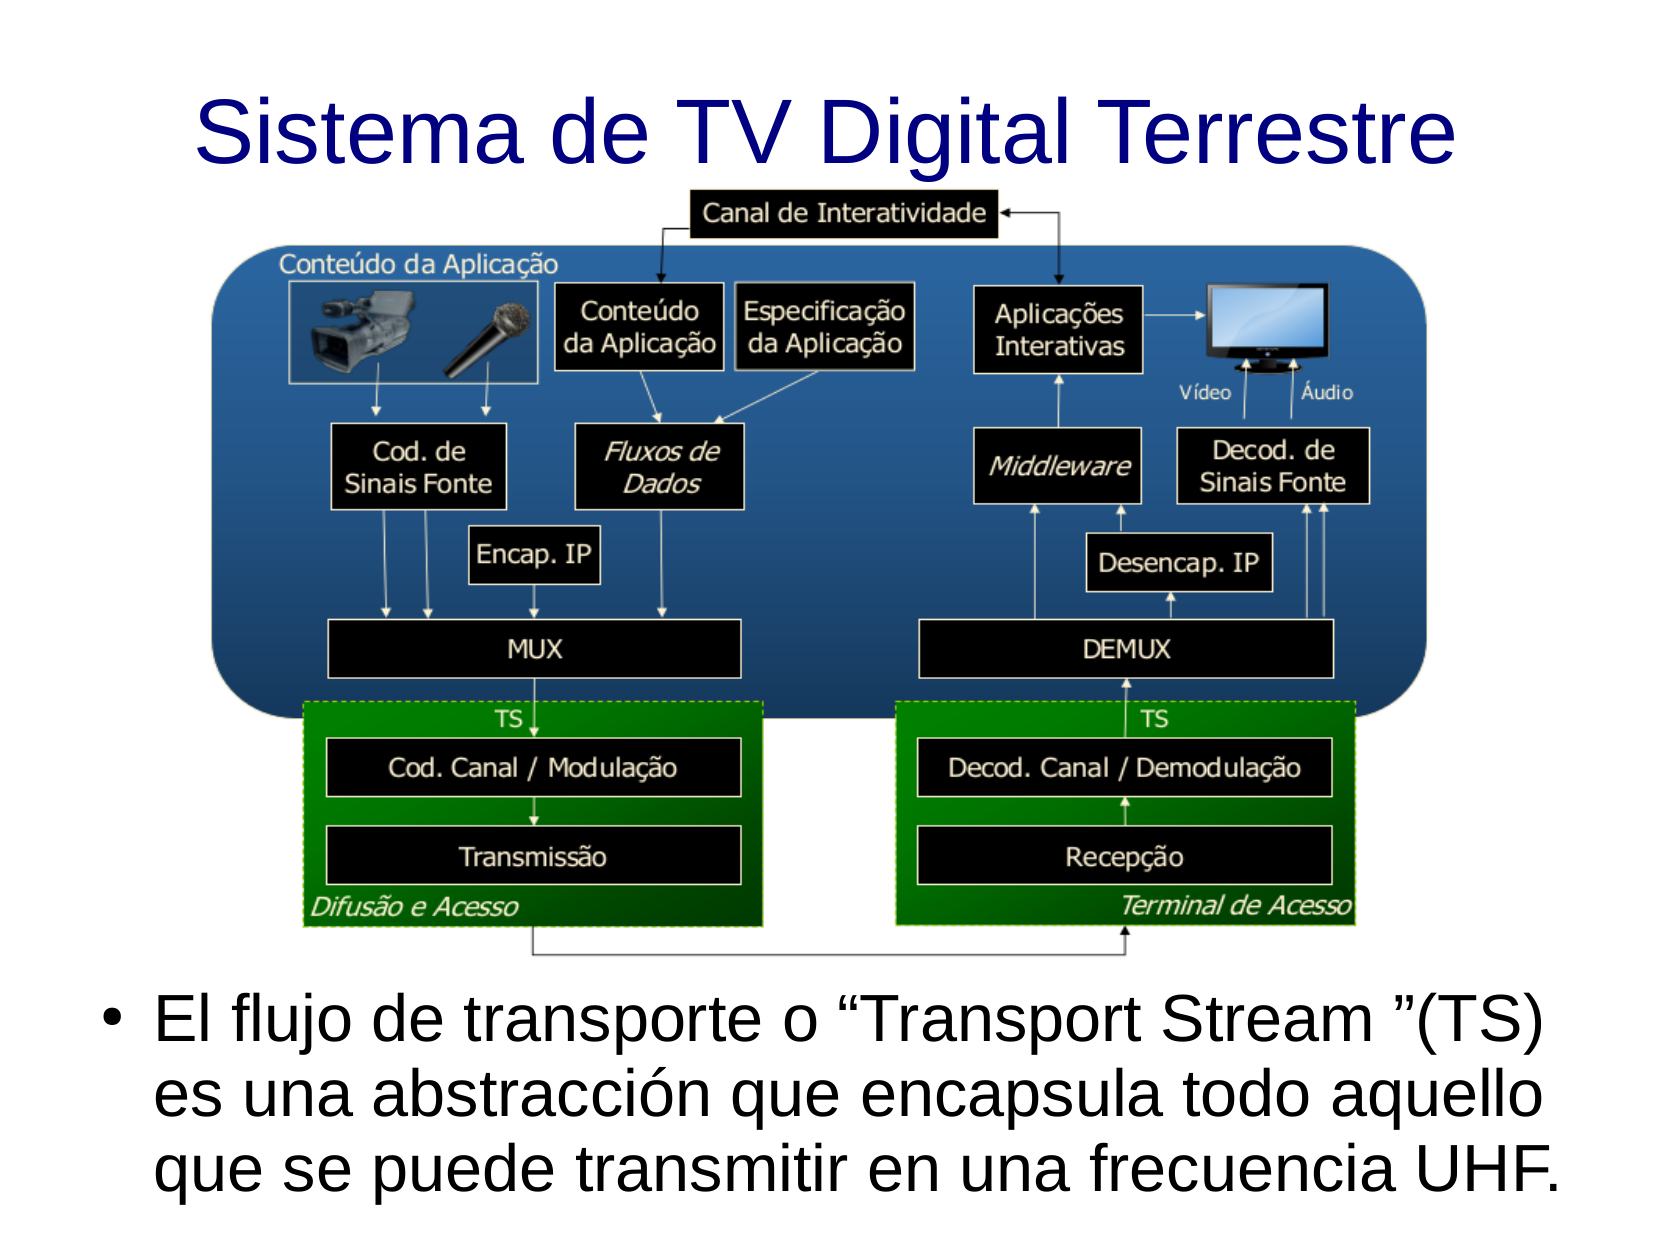

# Sistema de TV Digital Terrestre
El flujo de transporte o “Transport Stream ”(TS) es una abstracción que encapsula todo aquello que se puede transmitir en una frecuencia UHF.